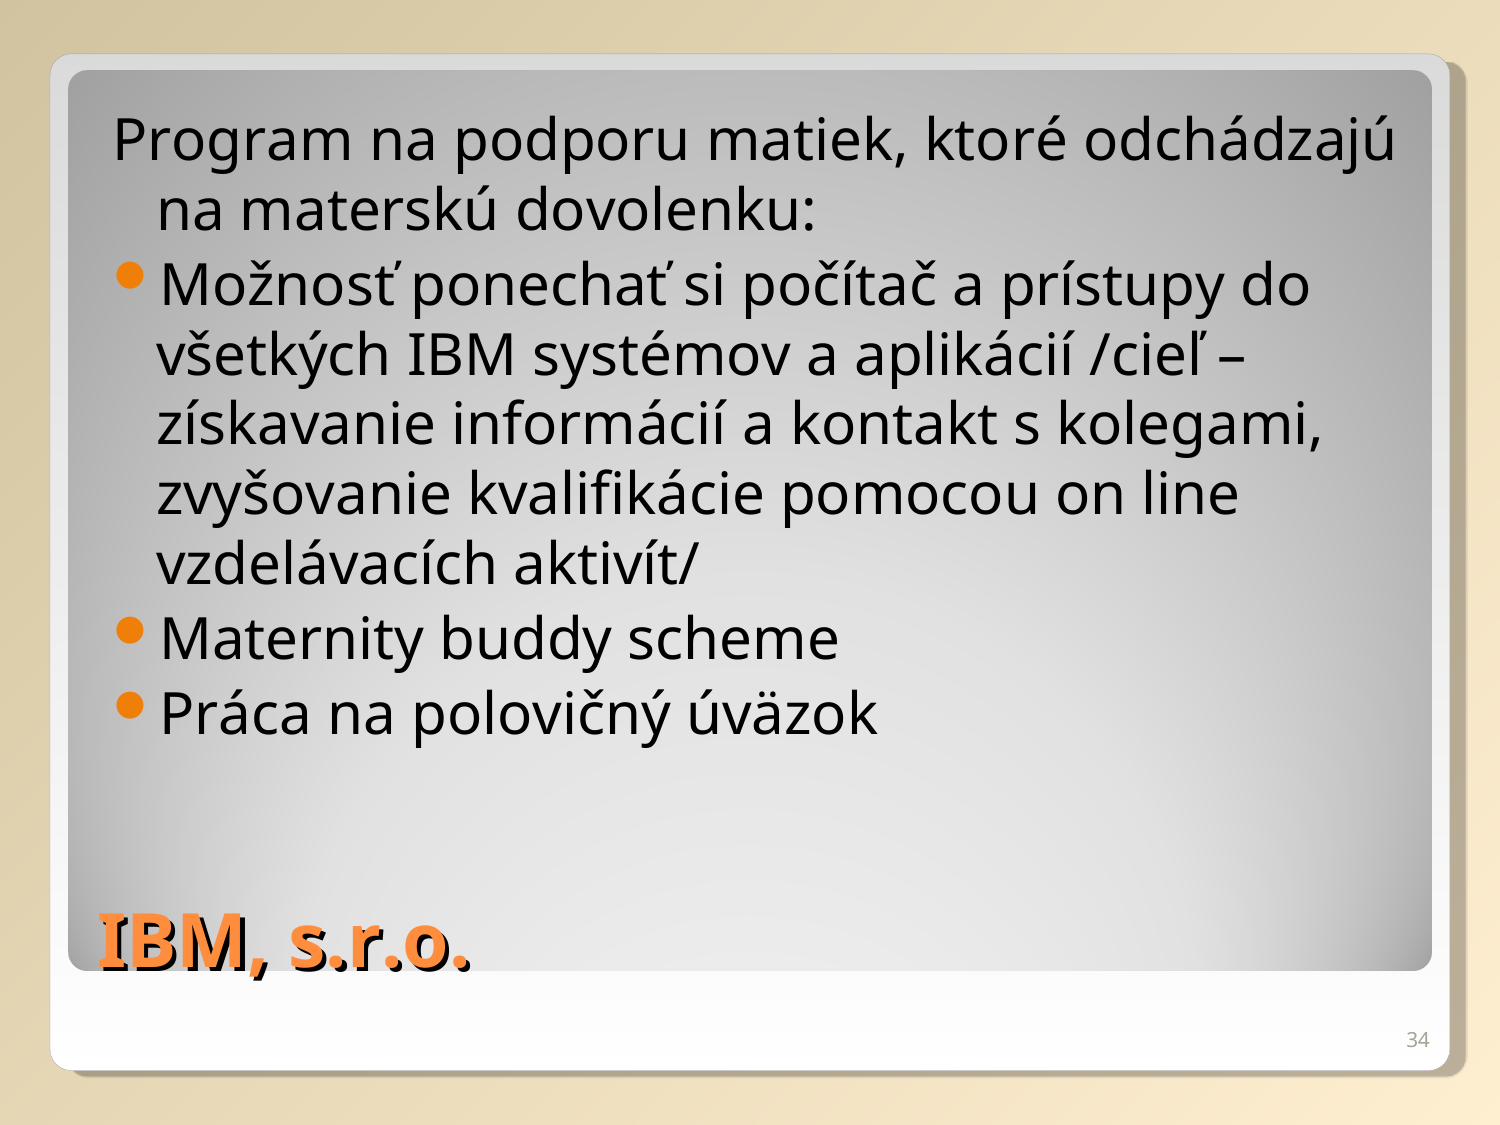

Program na podporu matiek, ktoré odchádzajú na materskú dovolenku:
Možnosť ponechať si počítač a prístupy do všetkých IBM systémov a aplikácií /cieľ – získavanie informácií a kontakt s kolegami, zvyšovanie kvalifikácie pomocou on line vzdelávacích aktivít/
Maternity buddy scheme
Práca na polovičný úväzok
# IBM, s.r.o.